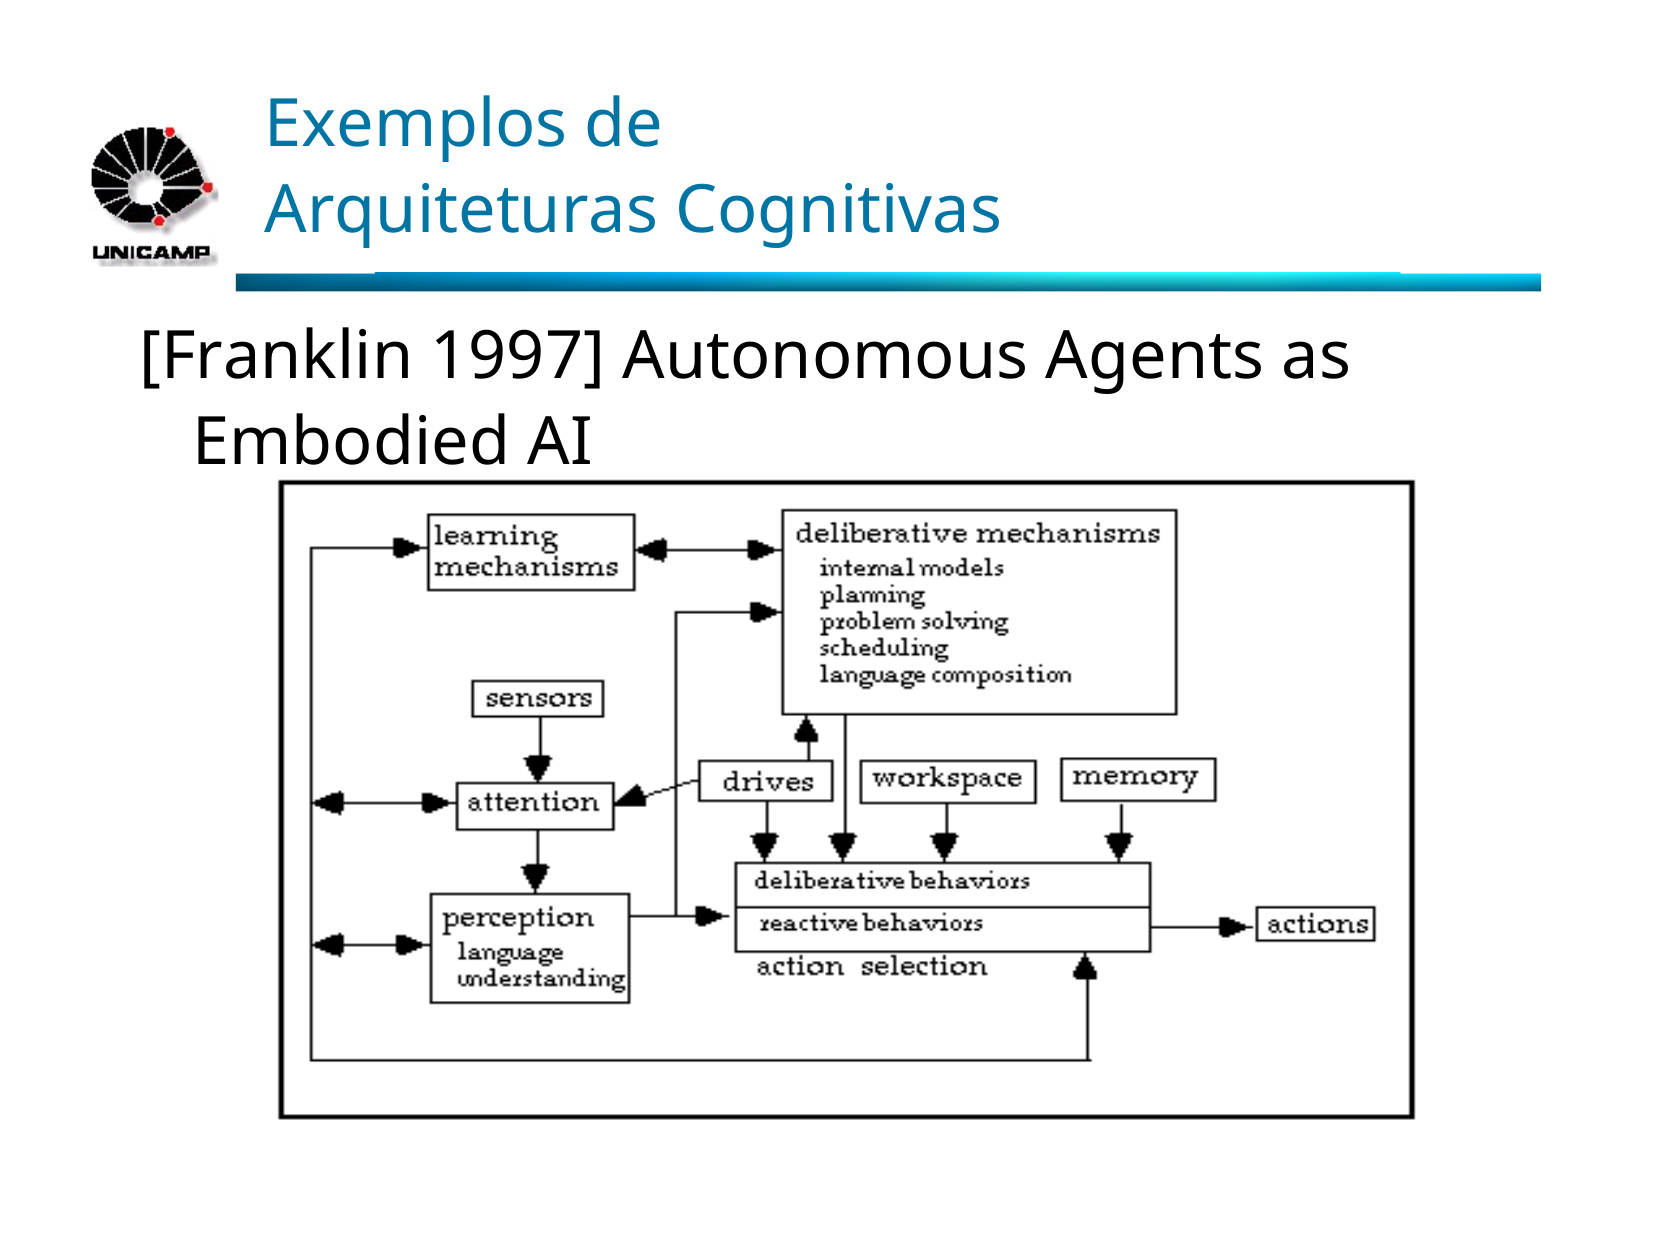

# Exemplos de Arquiteturas Cognitivas
[Franklin 1997] Autonomous Agents as Embodied AI